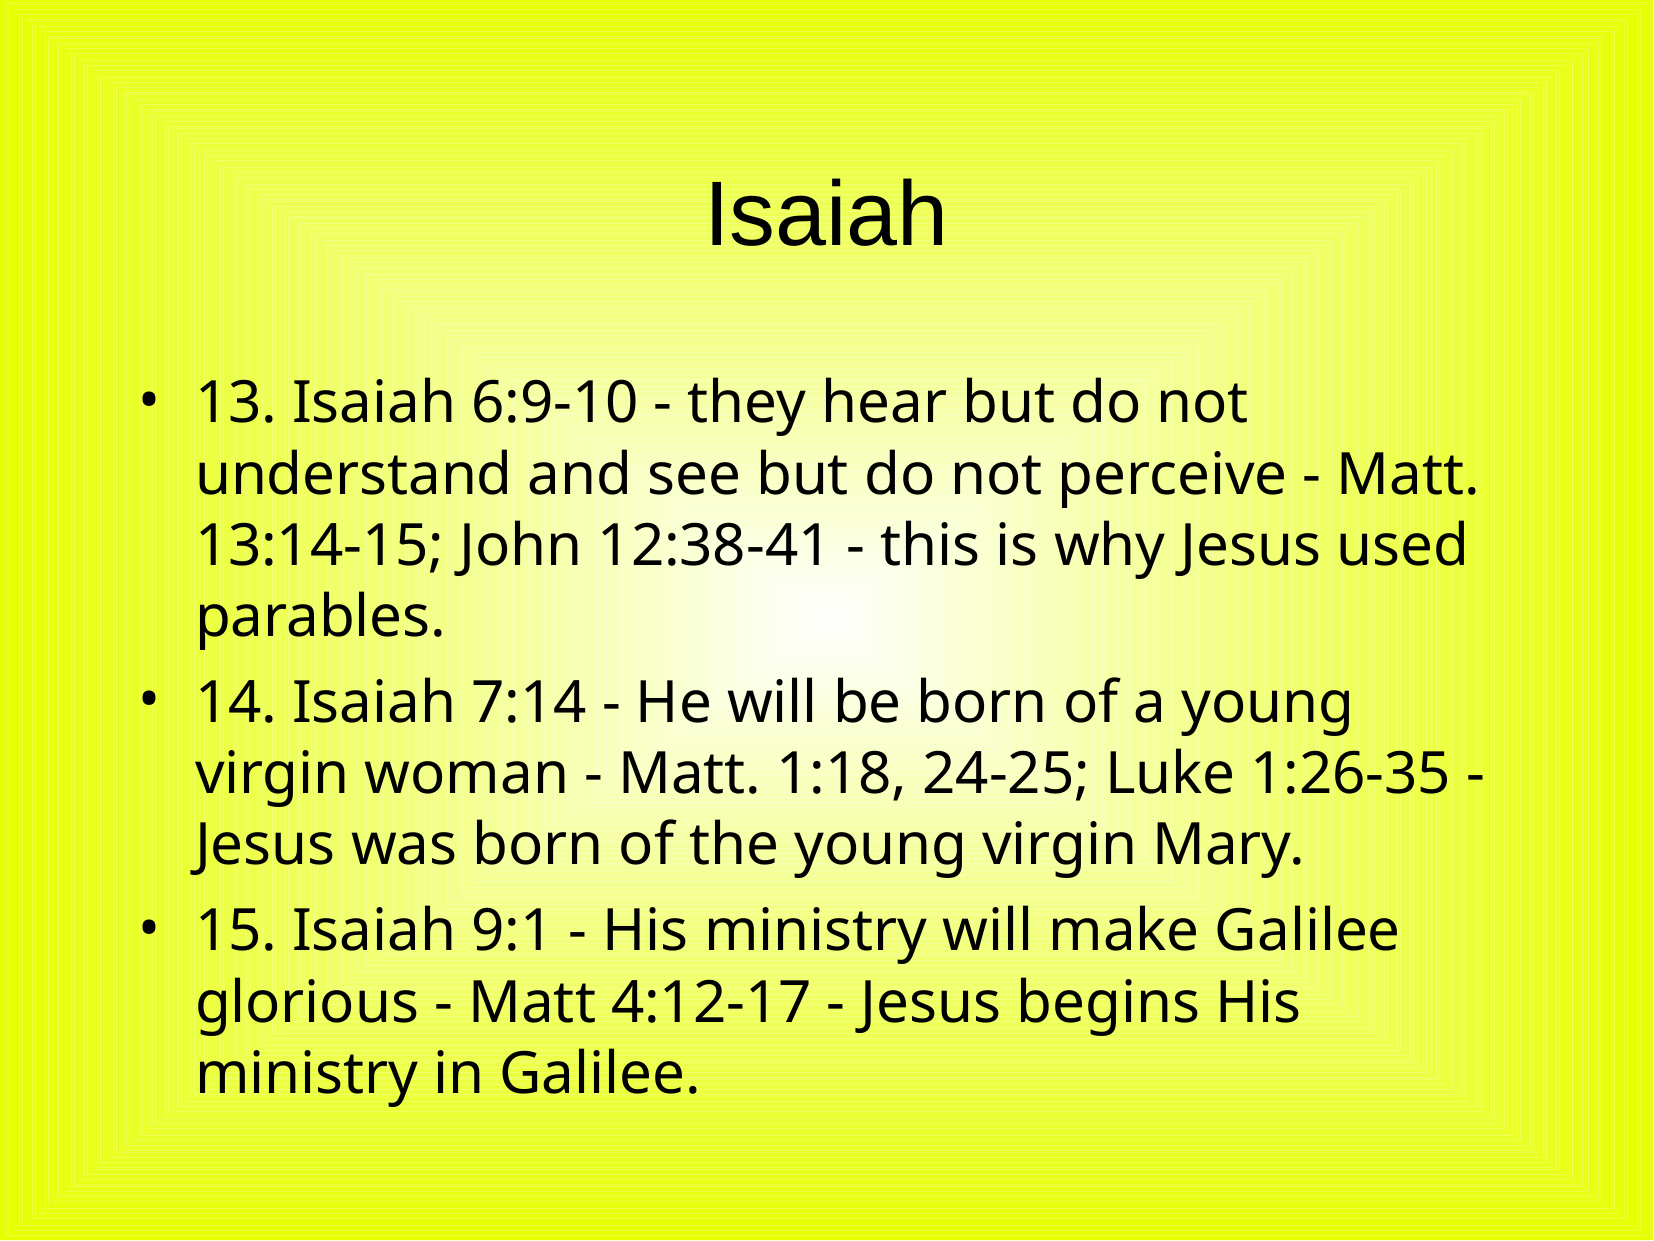

# Isaiah
13. Isaiah 6:9-10 - they hear but do not understand and see but do not perceive - Matt. 13:14-15; John 12:38-41 - this is why Jesus used parables.
14. Isaiah 7:14 - He will be born of a young virgin woman - Matt. 1:18, 24-25; Luke 1:26-35 - Jesus was born of the young virgin Mary.
15. Isaiah 9:1 - His ministry will make Galilee glorious - Matt 4:12-17 - Jesus begins His ministry in Galilee.